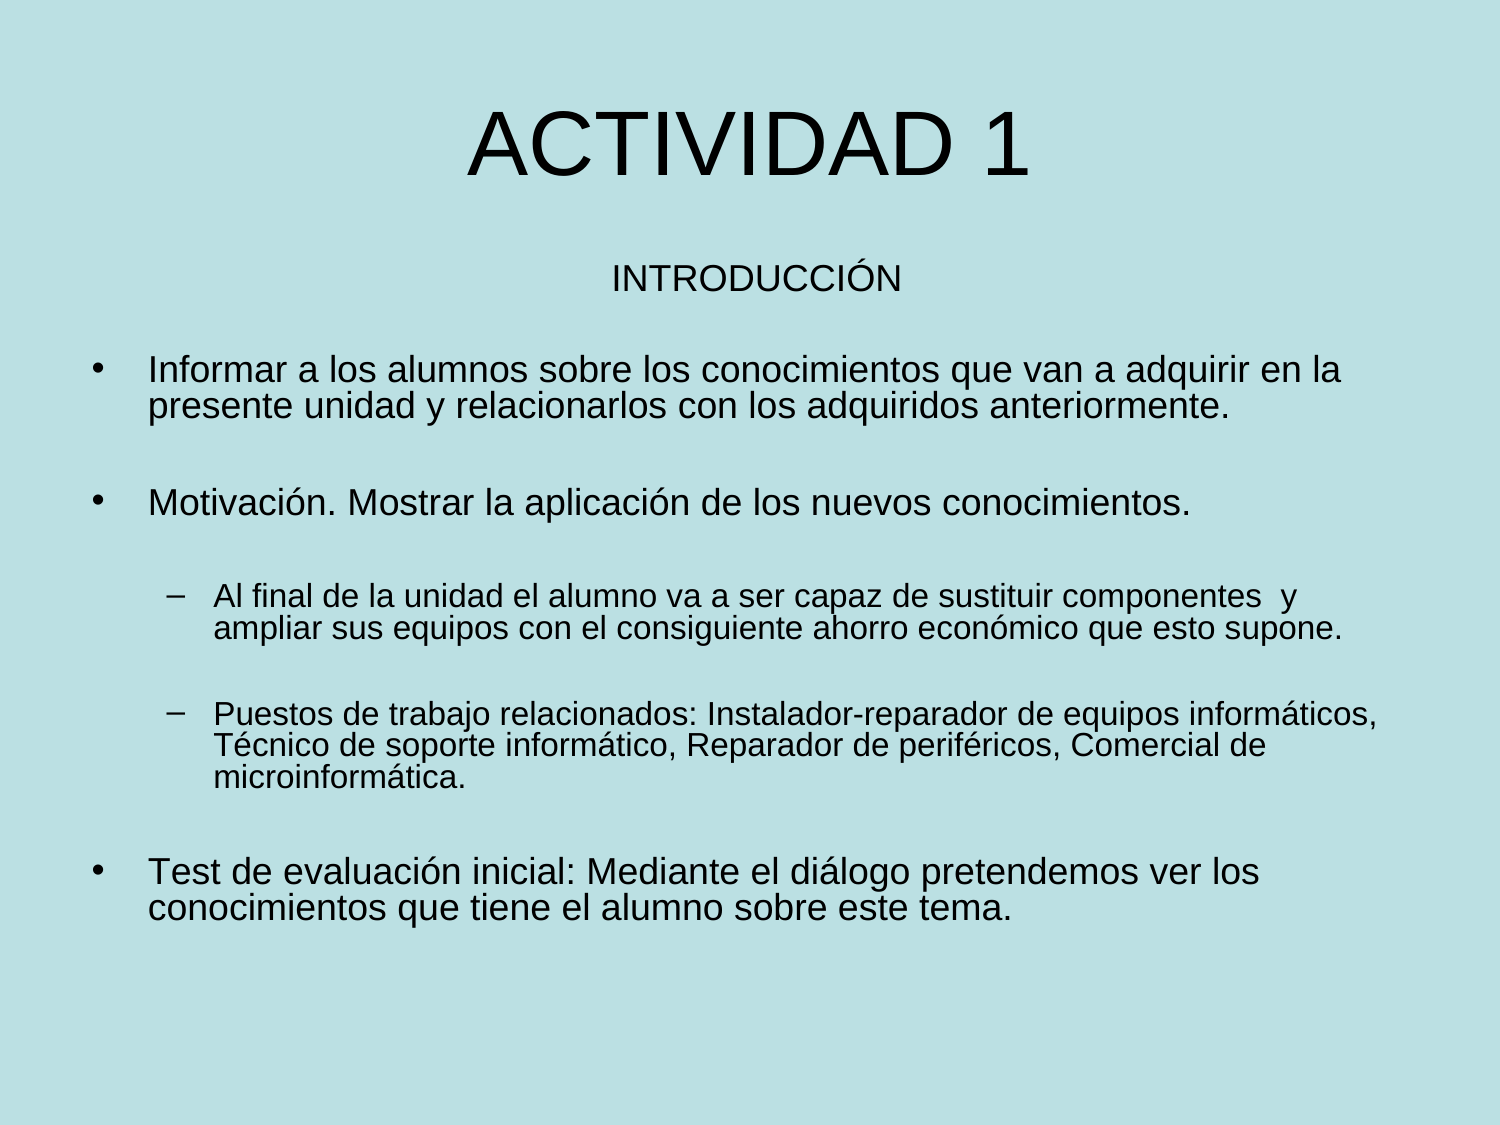

# ACTIVIDAD 1
 INTRODUCCIÓN
Informar a los alumnos sobre los conocimientos que van a adquirir en la presente unidad y relacionarlos con los adquiridos anteriormente.
Motivación. Mostrar la aplicación de los nuevos conocimientos.
Al final de la unidad el alumno va a ser capaz de sustituir componentes y ampliar sus equipos con el consiguiente ahorro económico que esto supone.
Puestos de trabajo relacionados: Instalador-reparador de equipos informáticos, Técnico de soporte informático, Reparador de periféricos, Comercial de microinformática.
Test de evaluación inicial: Mediante el diálogo pretendemos ver los conocimientos que tiene el alumno sobre este tema.